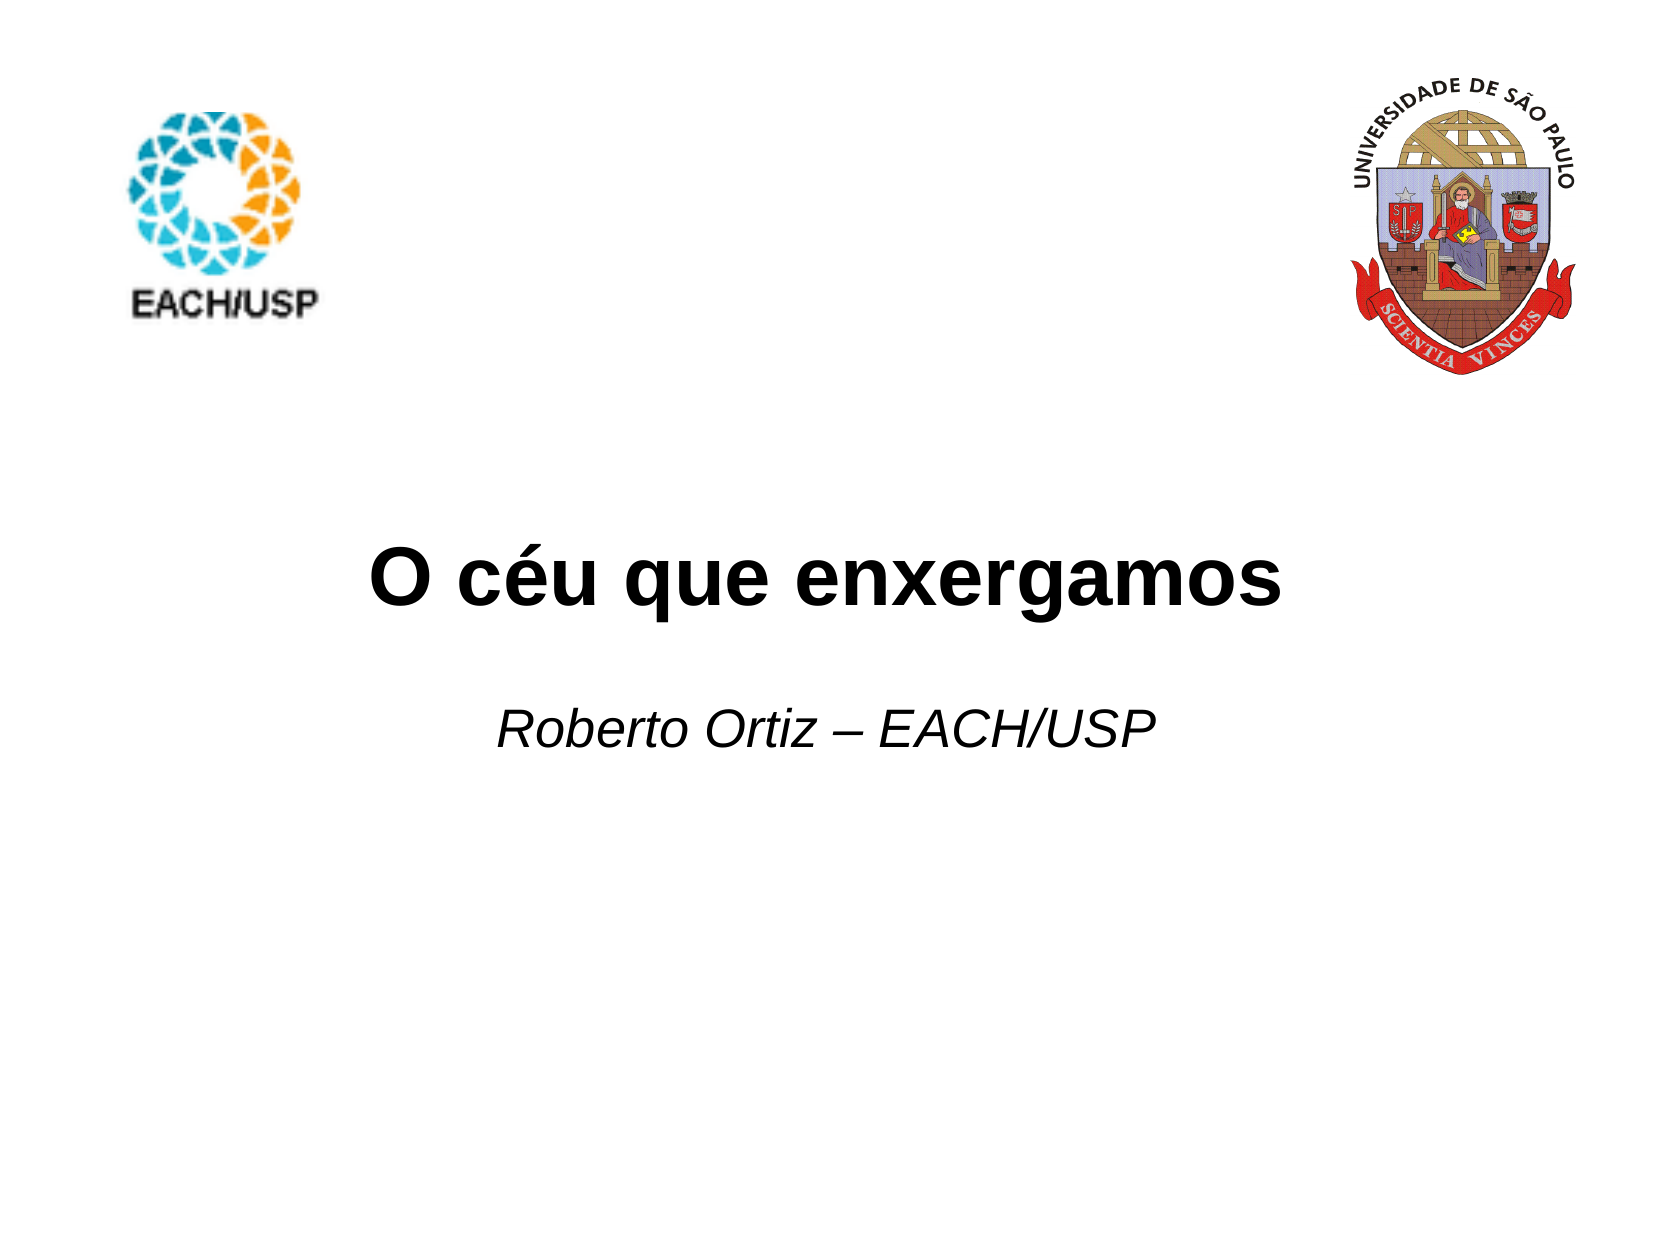

#
O céu que enxergamos
Roberto Ortiz – EACH/USP